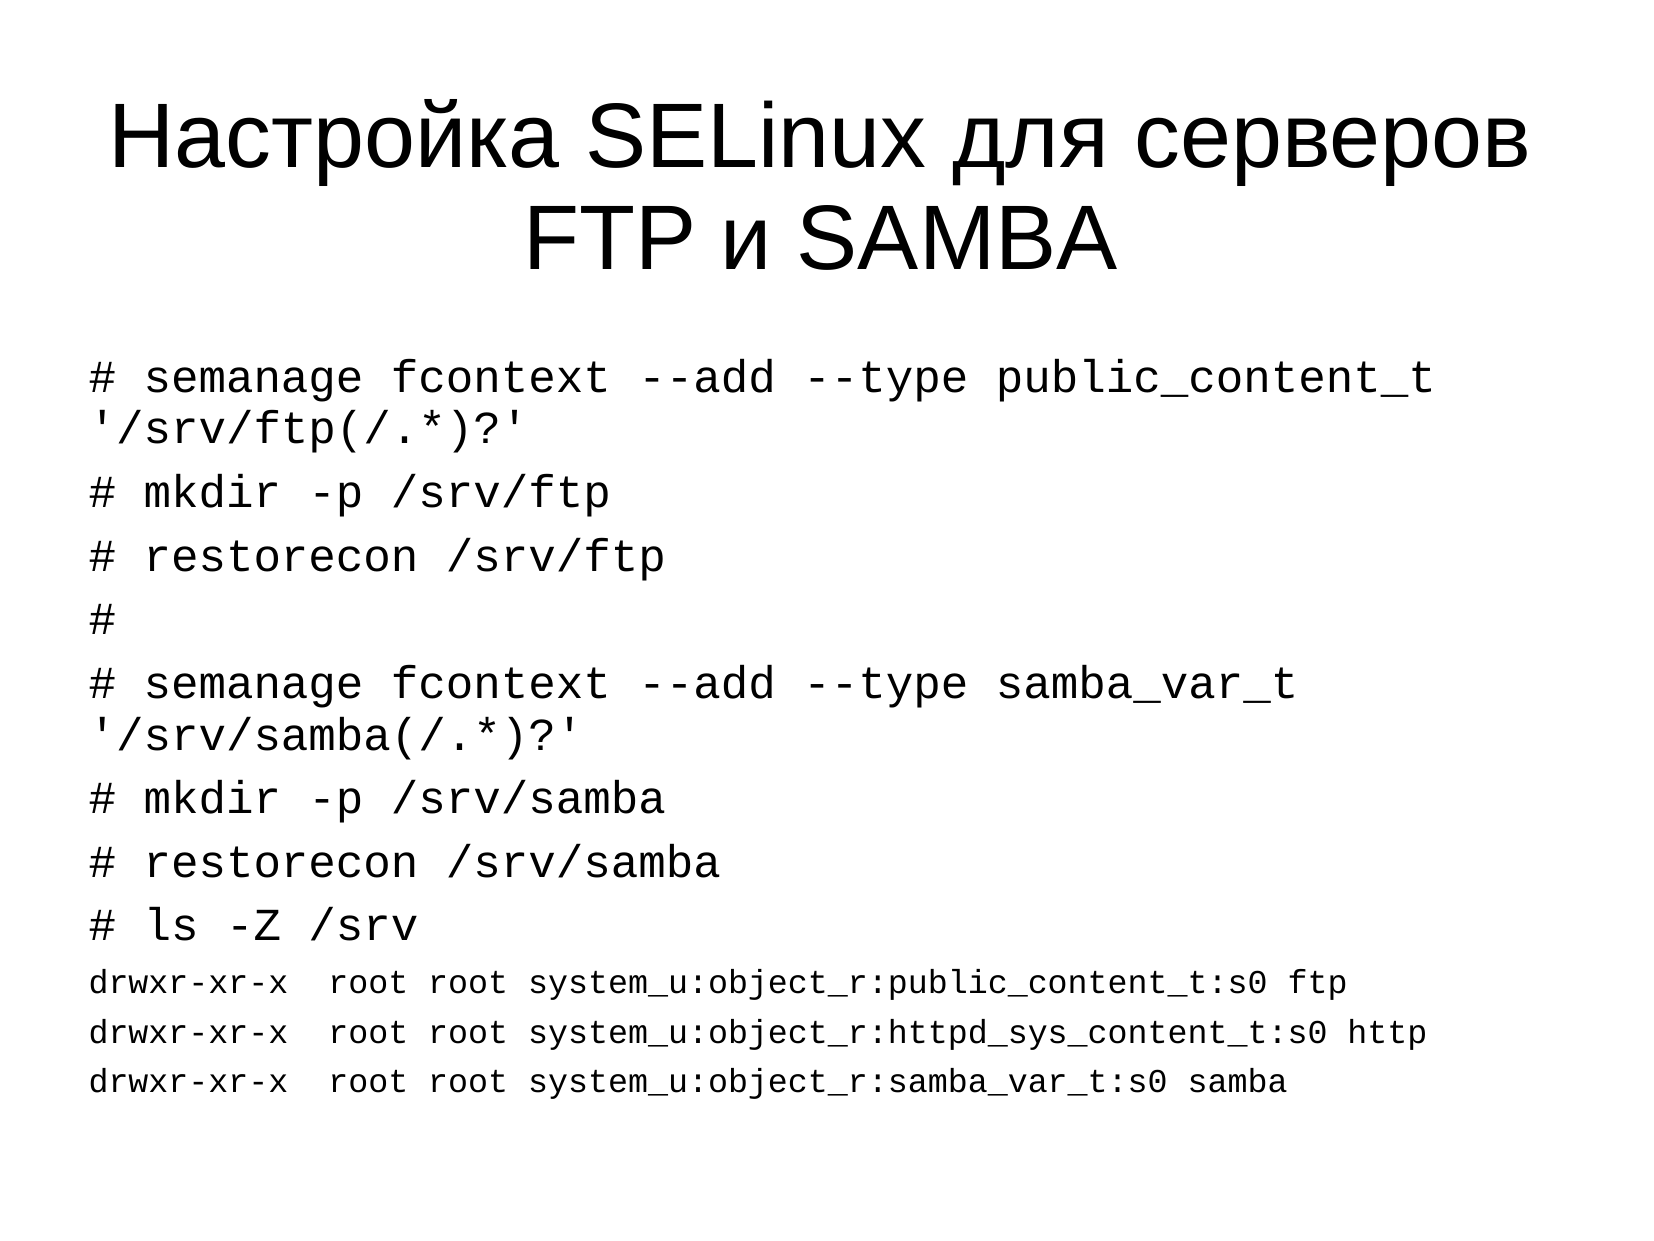

Настройка SELinux для серверов FTP и SAMBA
# # semanage fcontext --add --type public_content_t '/srv/ftp(/.*)?'
# mkdir -p /srv/ftp
# restorecon /srv/ftp
#
# semanage fcontext --add --type samba_var_t '/srv/samba(/.*)?'
# mkdir -p /srv/samba
# restorecon /srv/samba
# ls -Z /srv
drwxr-xr-x root root system_u:object_r:public_content_t:s0 ftp
drwxr-xr-x root root system_u:object_r:httpd_sys_content_t:s0 http
drwxr-xr-x root root system_u:object_r:samba_var_t:s0 samba